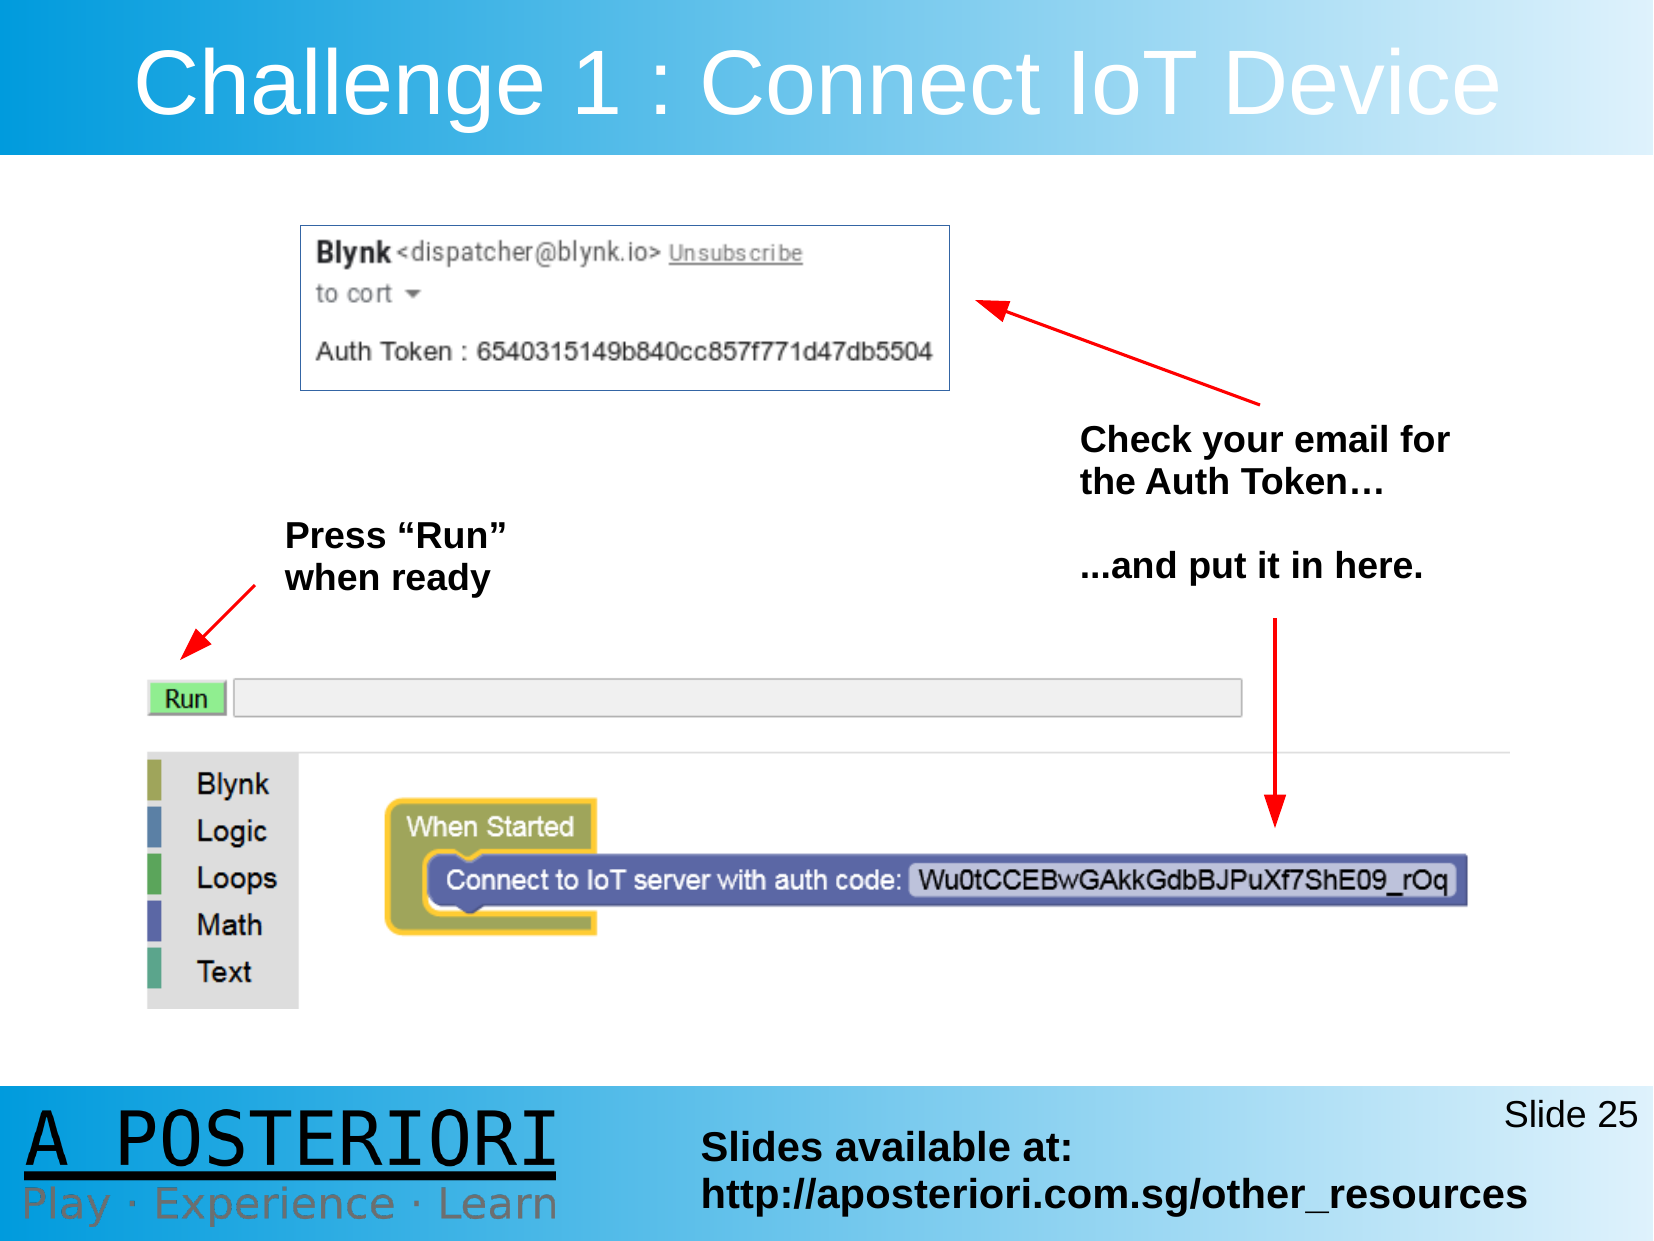

# Challenge 1 : Connect IoT Device
Check your email for the Auth Token…
...and put it in here.
Press “Run”
when ready